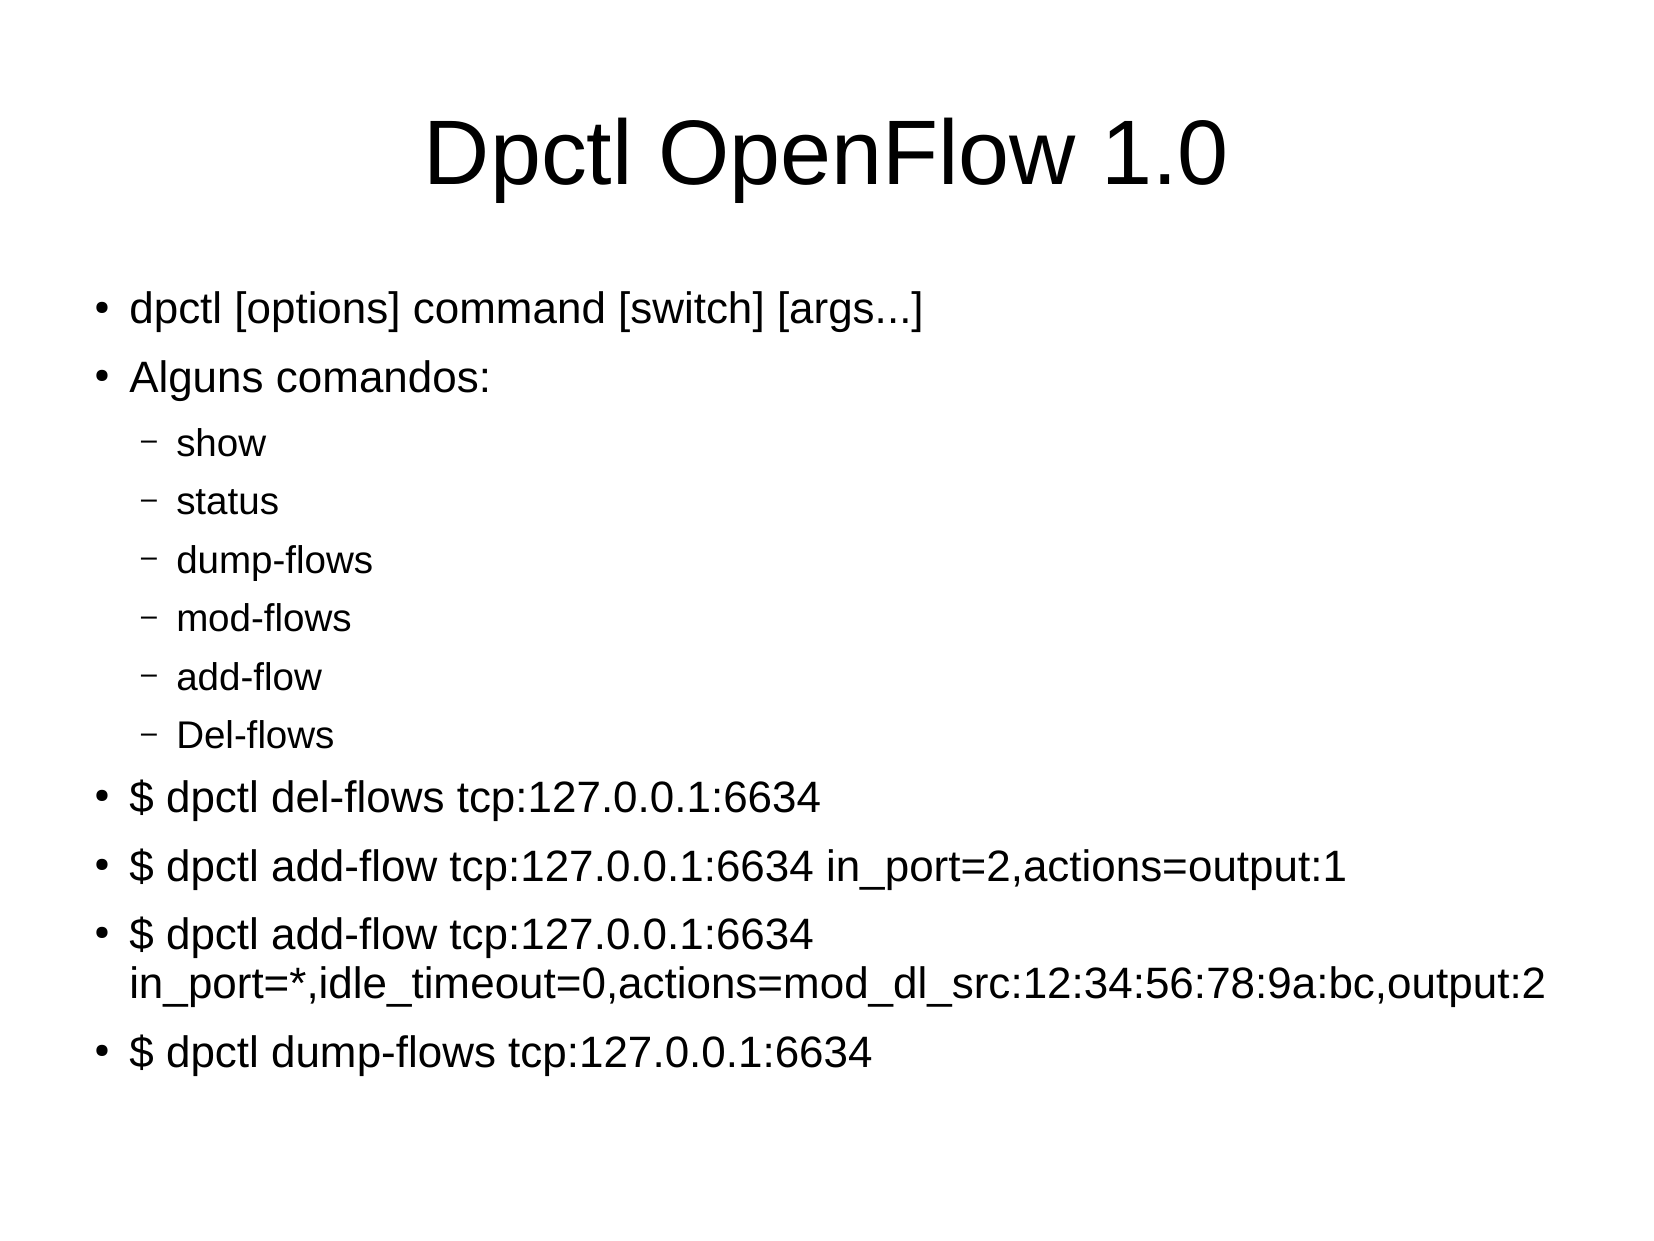

# Dpctl OpenFlow 1.0
dpctl [options] command [switch] [args...]
Alguns comandos:
show
status
dump-flows
mod-flows
add-flow
Del-flows
$ dpctl del-flows tcp:127.0.0.1:6634
$ dpctl add-flow tcp:127.0.0.1:6634 in_port=2,actions=output:1
$ dpctl add-flow tcp:127.0.0.1:6634 in_port=*,idle_timeout=0,actions=mod_dl_src:12:34:56:78:9a:bc,output:2
$ dpctl dump-flows tcp:127.0.0.1:6634